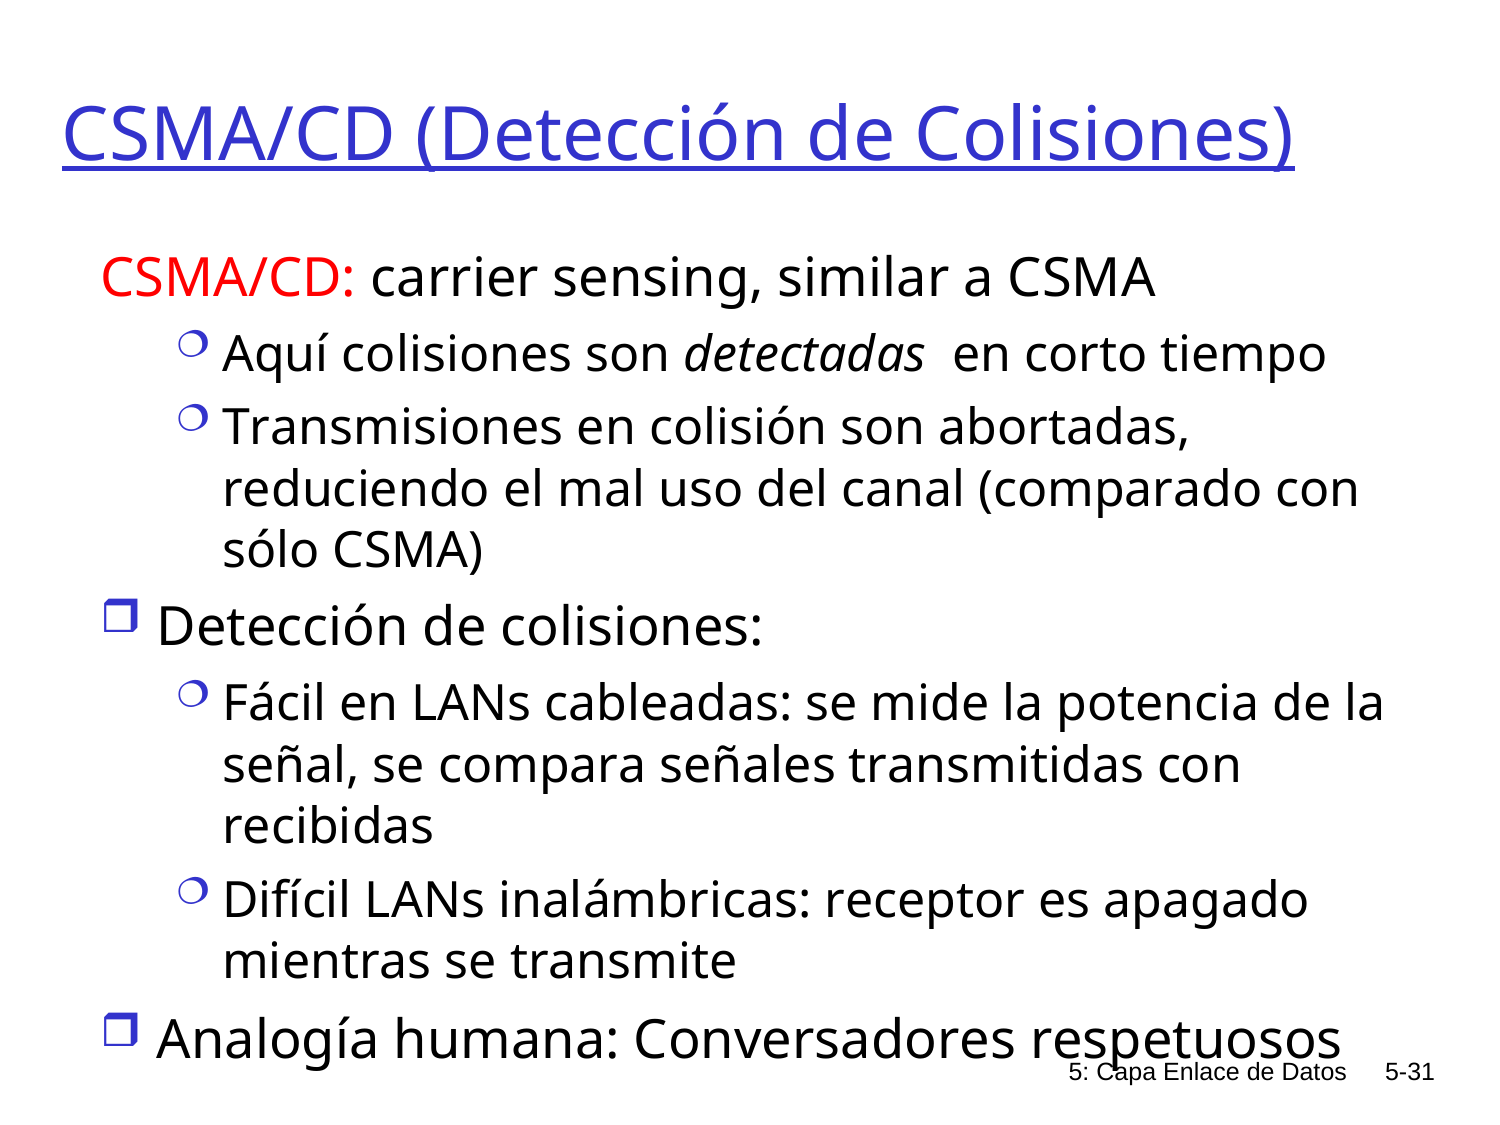

# CSMA/CD (Detección de Colisiones)
CSMA/CD: carrier sensing, similar a CSMA
Aquí colisiones son detectadas en corto tiempo
Transmisiones en colisión son abortadas, reduciendo el mal uso del canal (comparado con sólo CSMA)
Detección de colisiones:
Fácil en LANs cableadas: se mide la potencia de la señal, se compara señales transmitidas con recibidas
Difícil LANs inalámbricas: receptor es apagado mientras se transmite
Analogía humana: Conversadores respetuosos
31